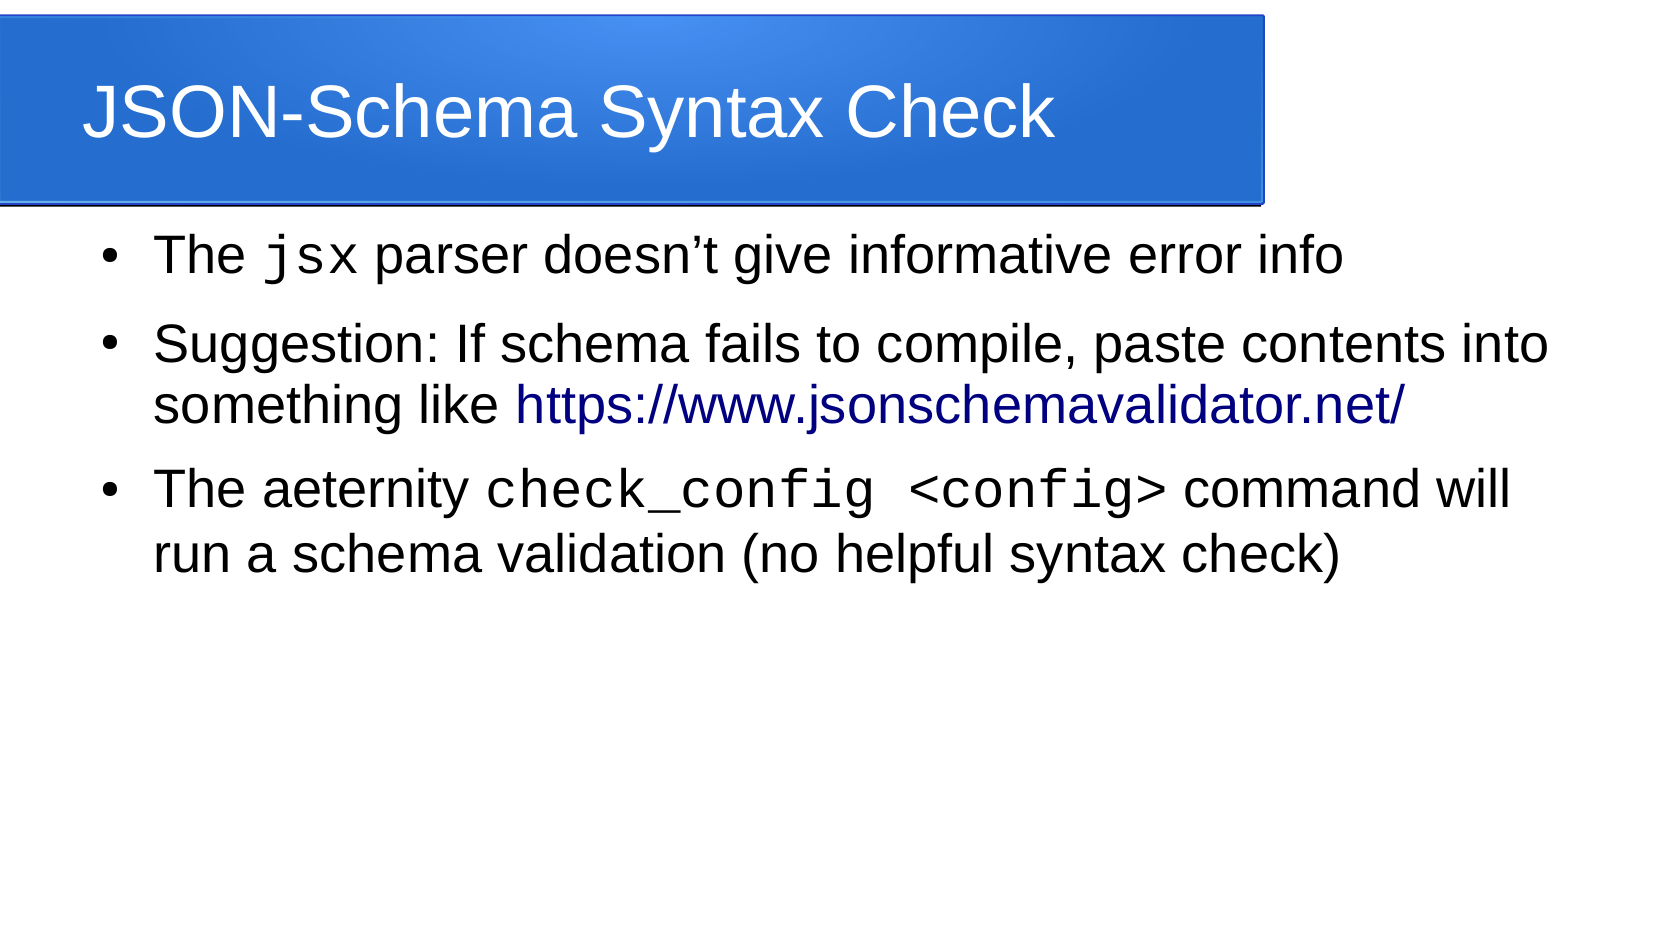

# JSON-Schema Syntax Check
The jsx parser doesn’t give informative error info
Suggestion: If schema fails to compile, paste contents into something like https://www.jsonschemavalidator.net/
The aeternity check_config <config> command will run a schema validation (no helpful syntax check)